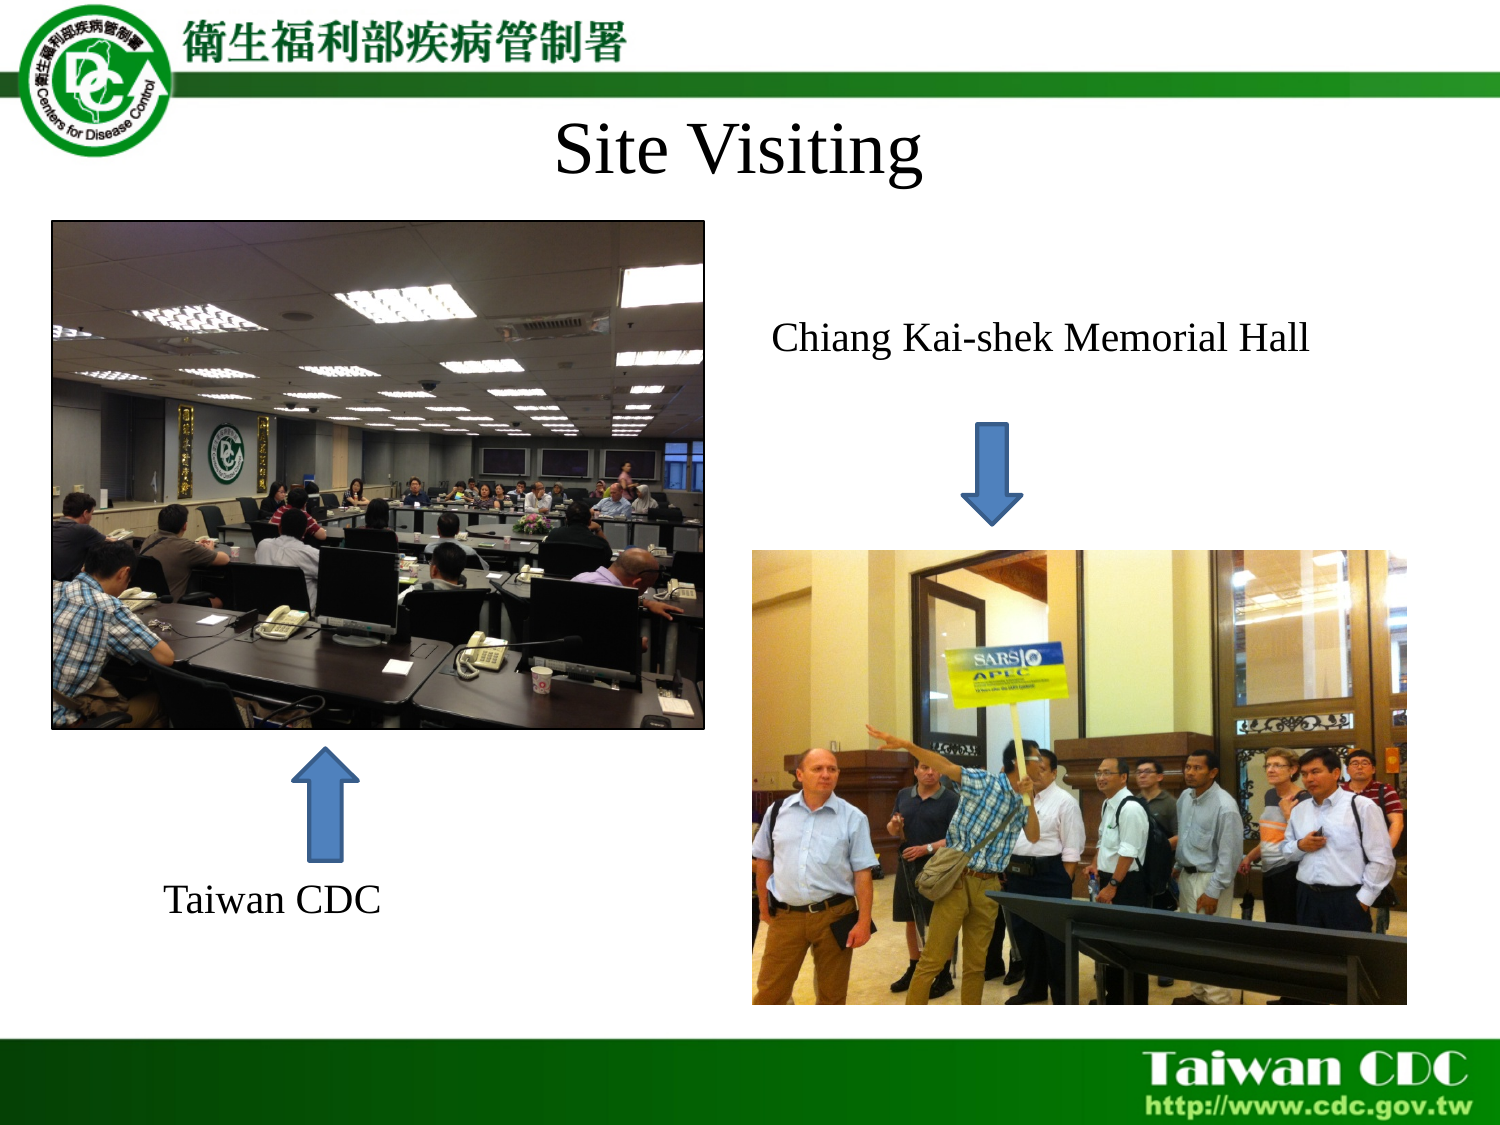

# Site Visiting
Chiang Kai-shek Memorial Hall
Taiwan CDC